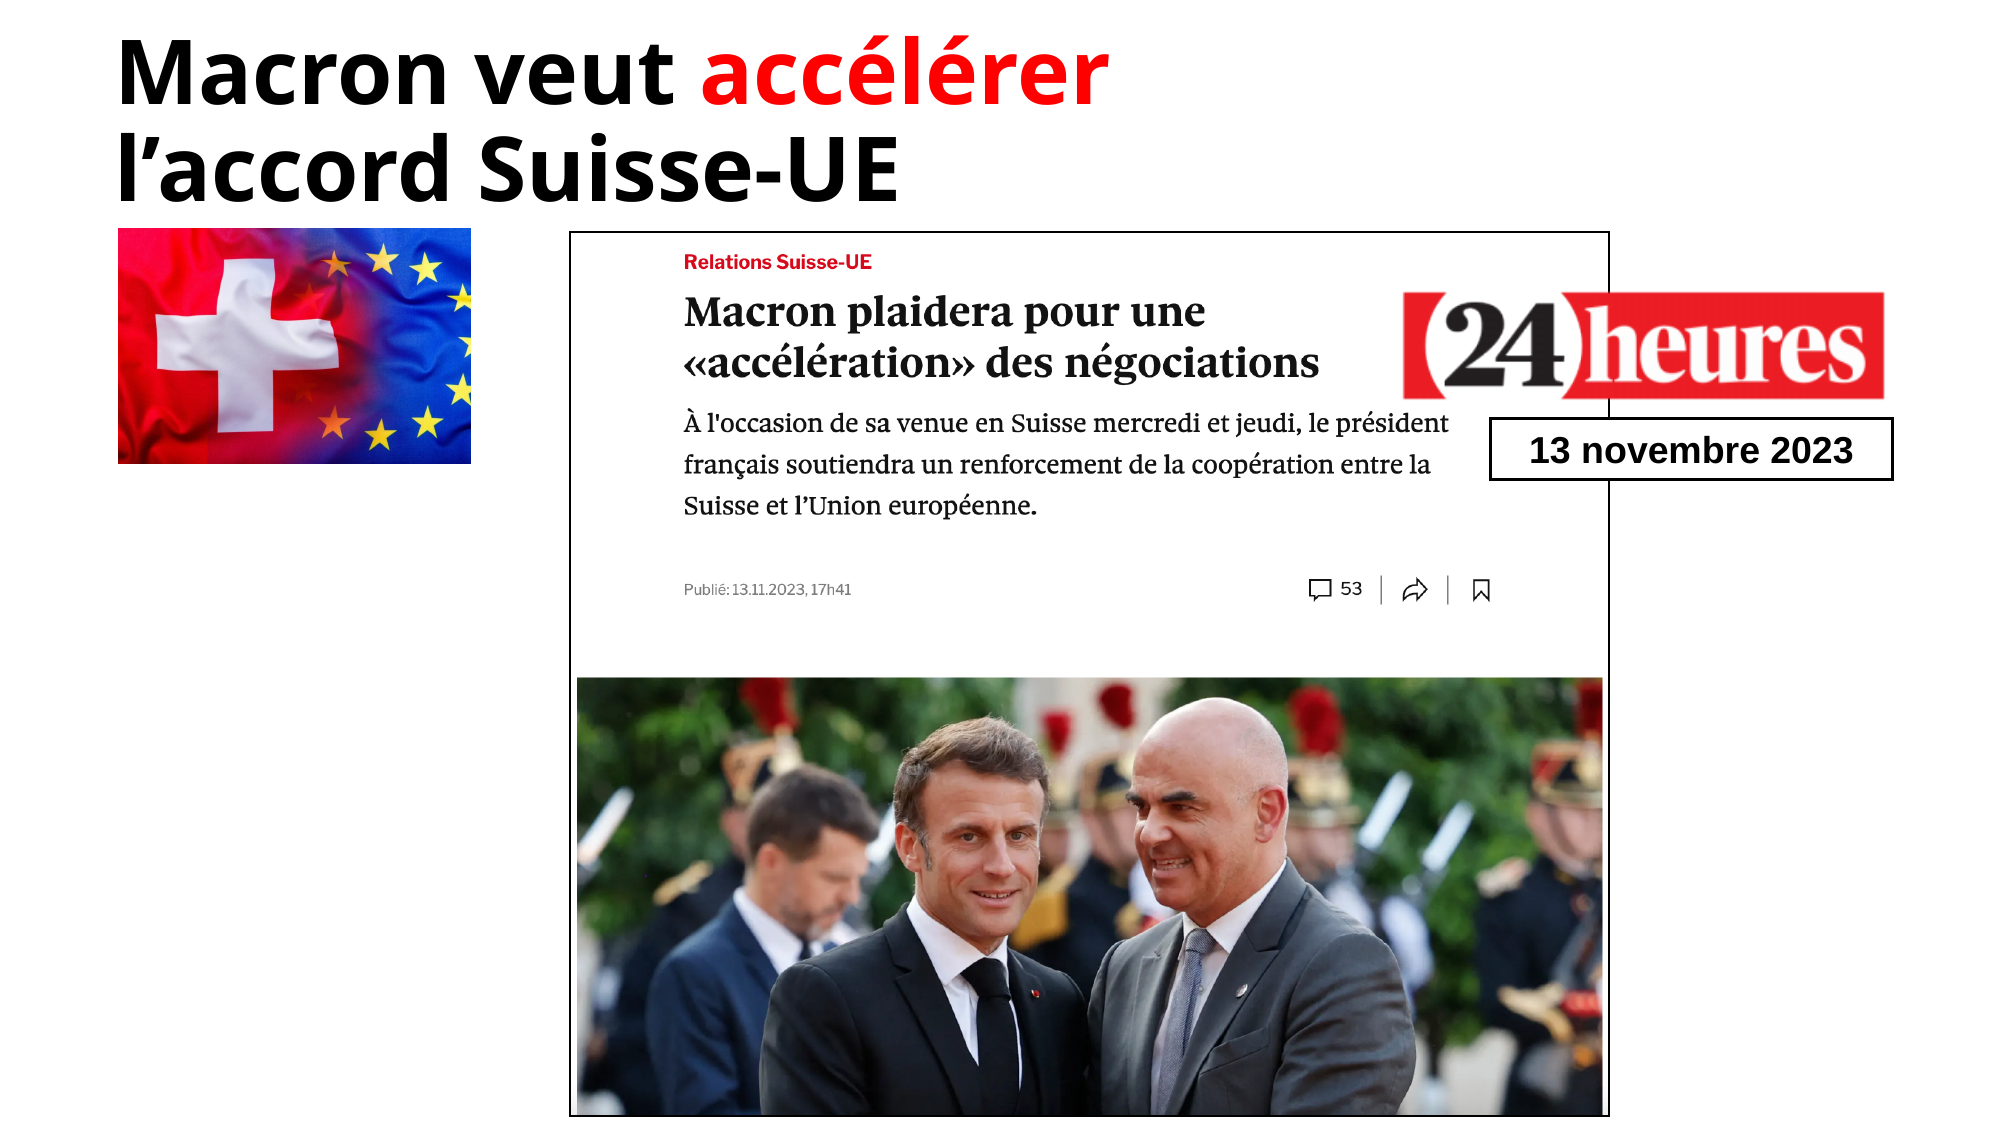

# Macron veut accélérer l’accord Suisse-UE
13 novembre 2023